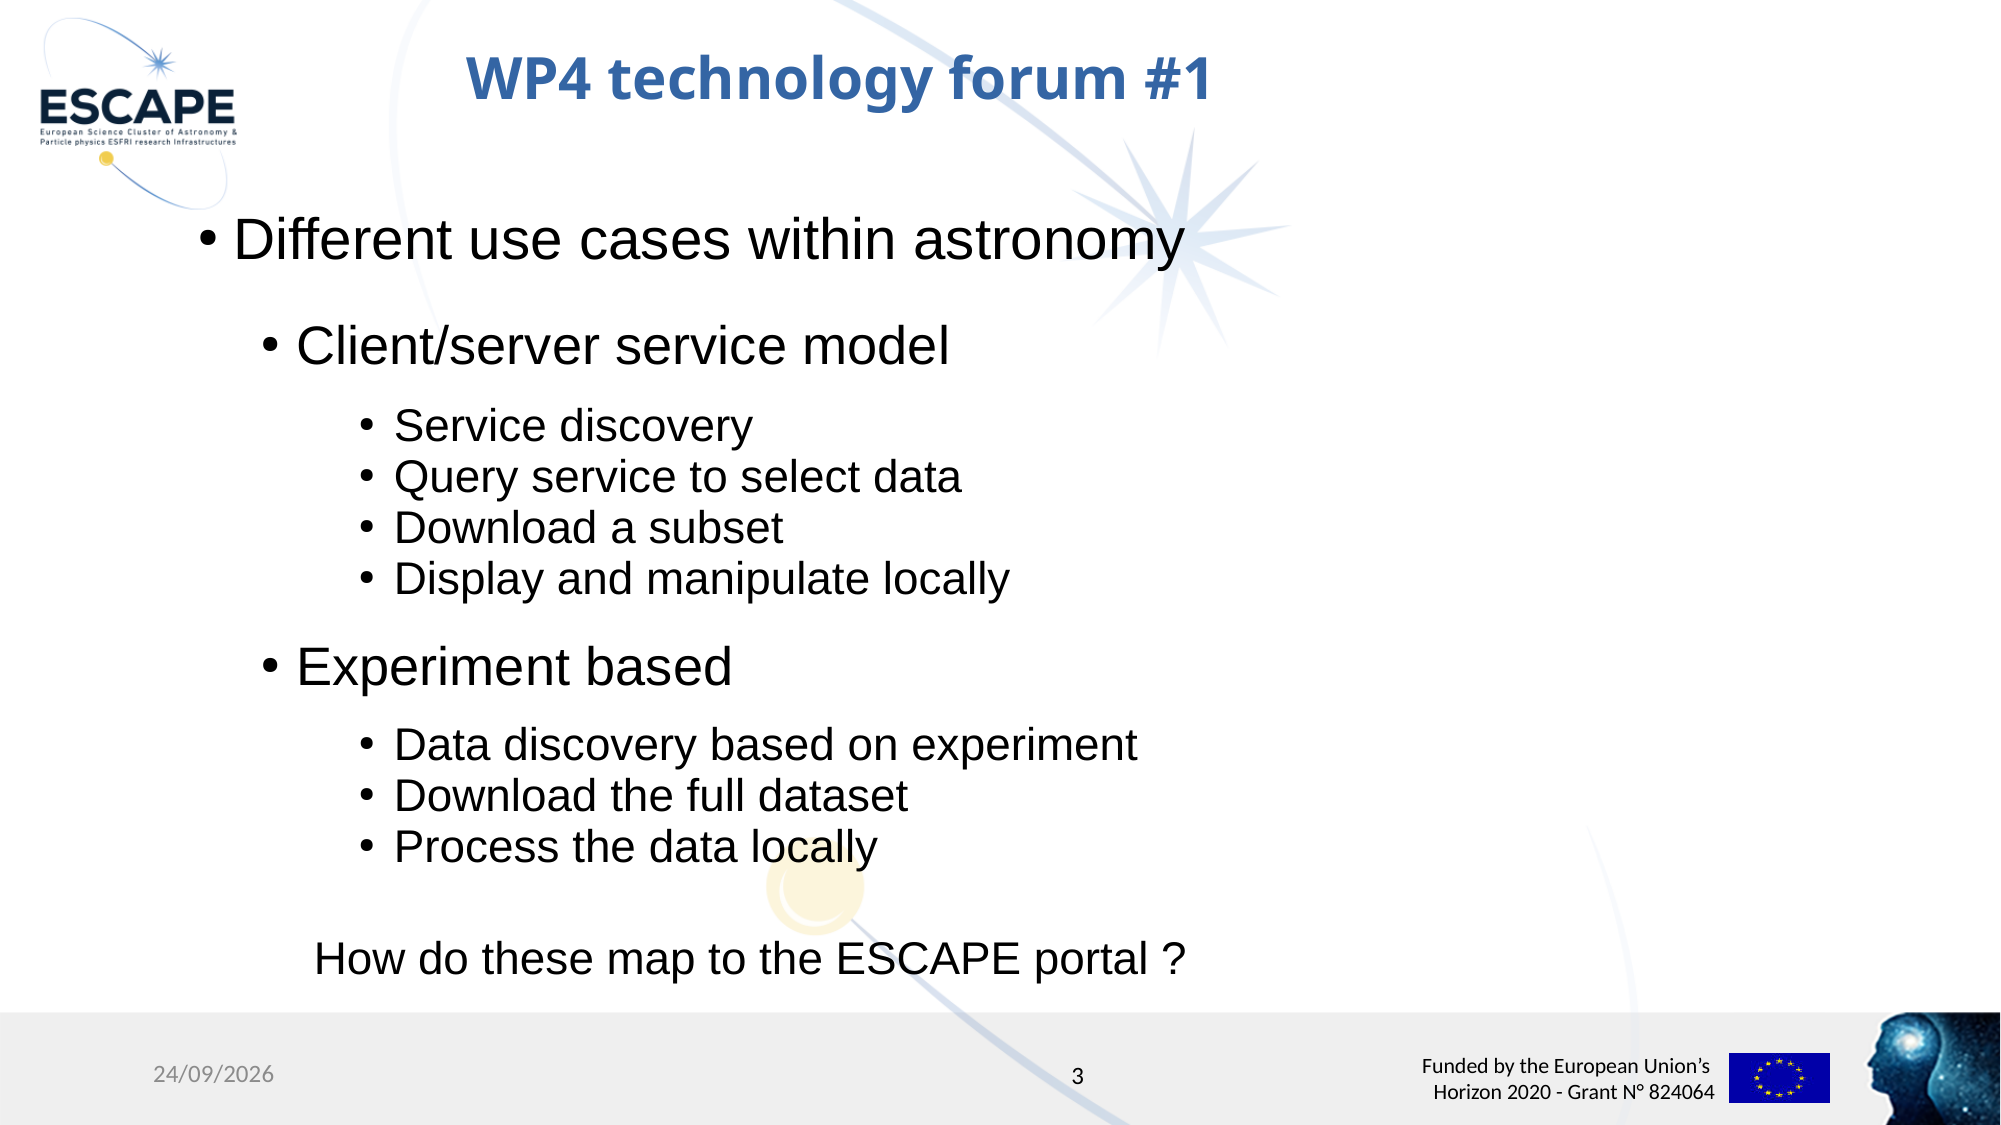

# WP4 technology forum #1
Different use cases within astronomy
Client/server service model
Service discovery
Query service to select data
Download a subset
Display and manipulate locally
Experiment based
Data discovery based on experiment
Download the full dataset
Process the data locally
How do these map to the ESCAPE portal ?